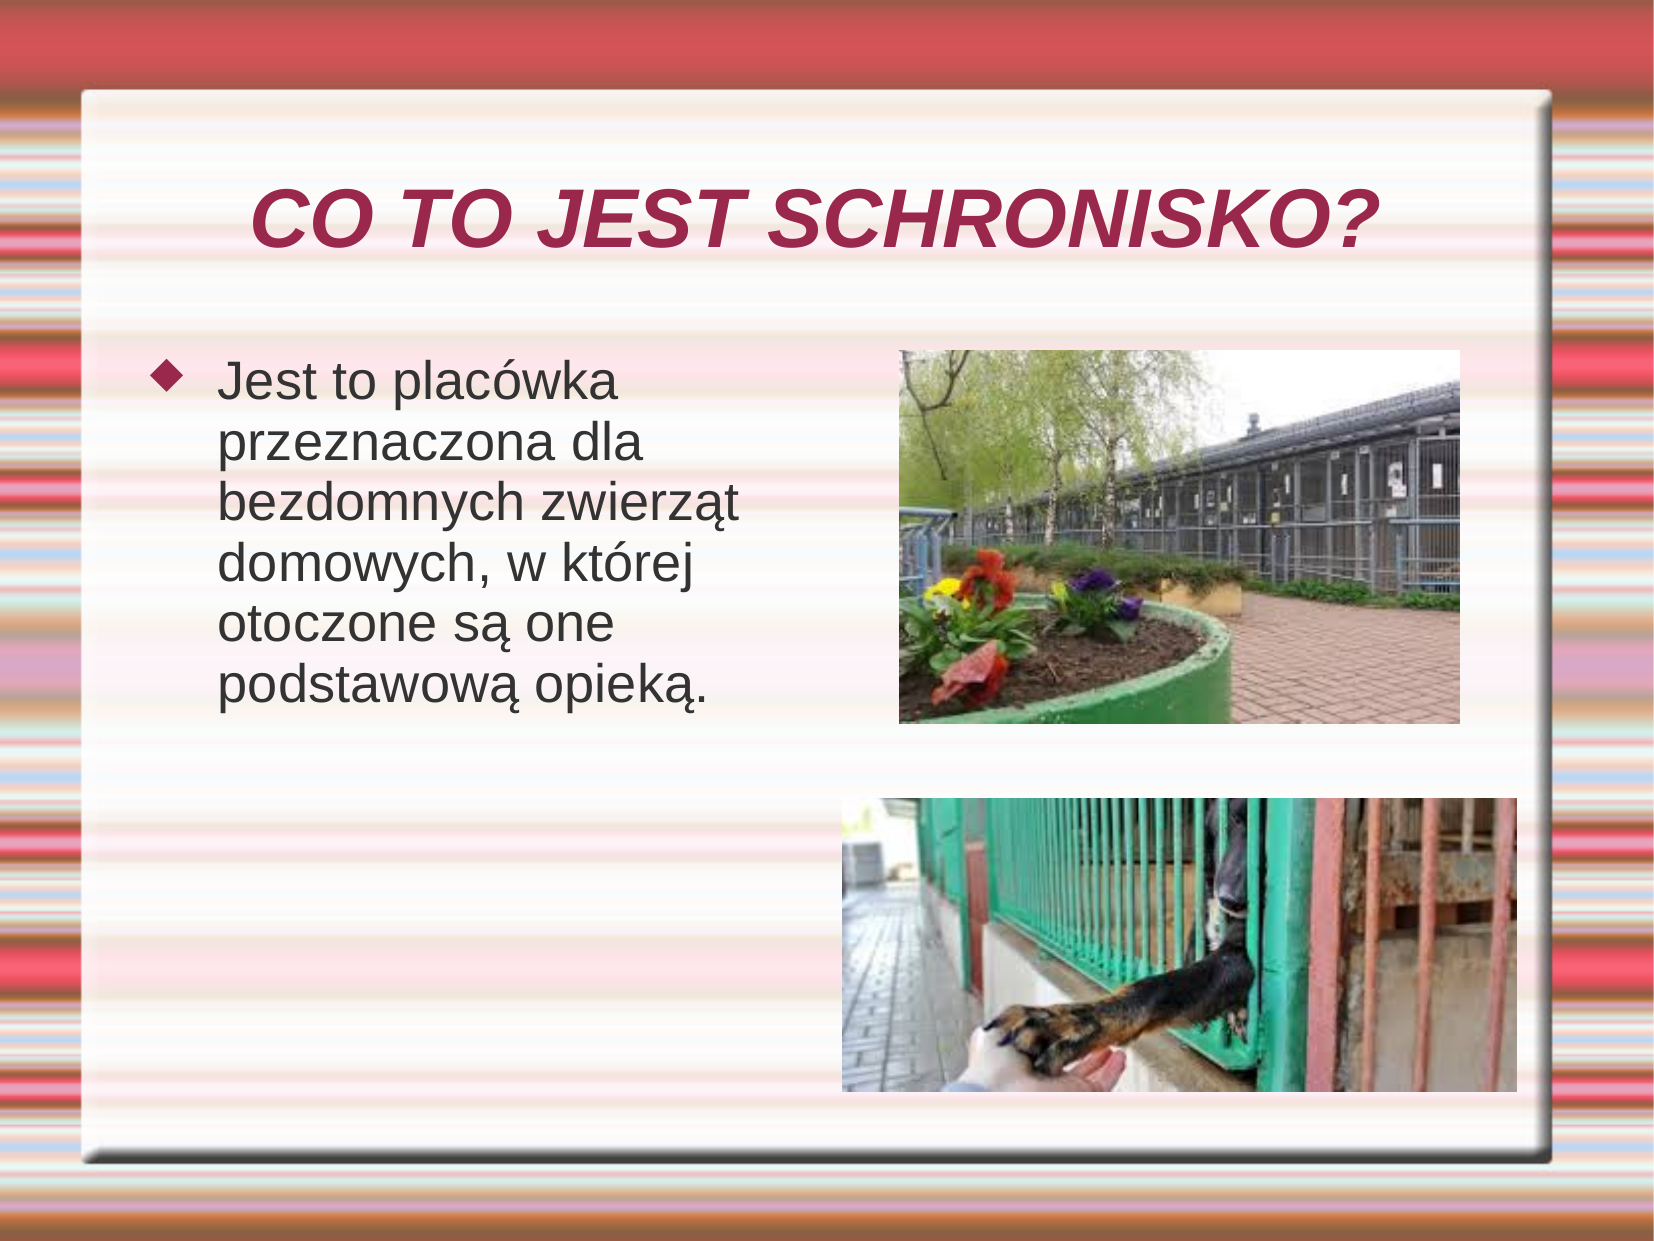

# CO TO JEST SCHRONISKO?
Jest to placówka przeznaczona dla bezdomnych zwierząt domowych, w której otoczone są one podstawową opieką.